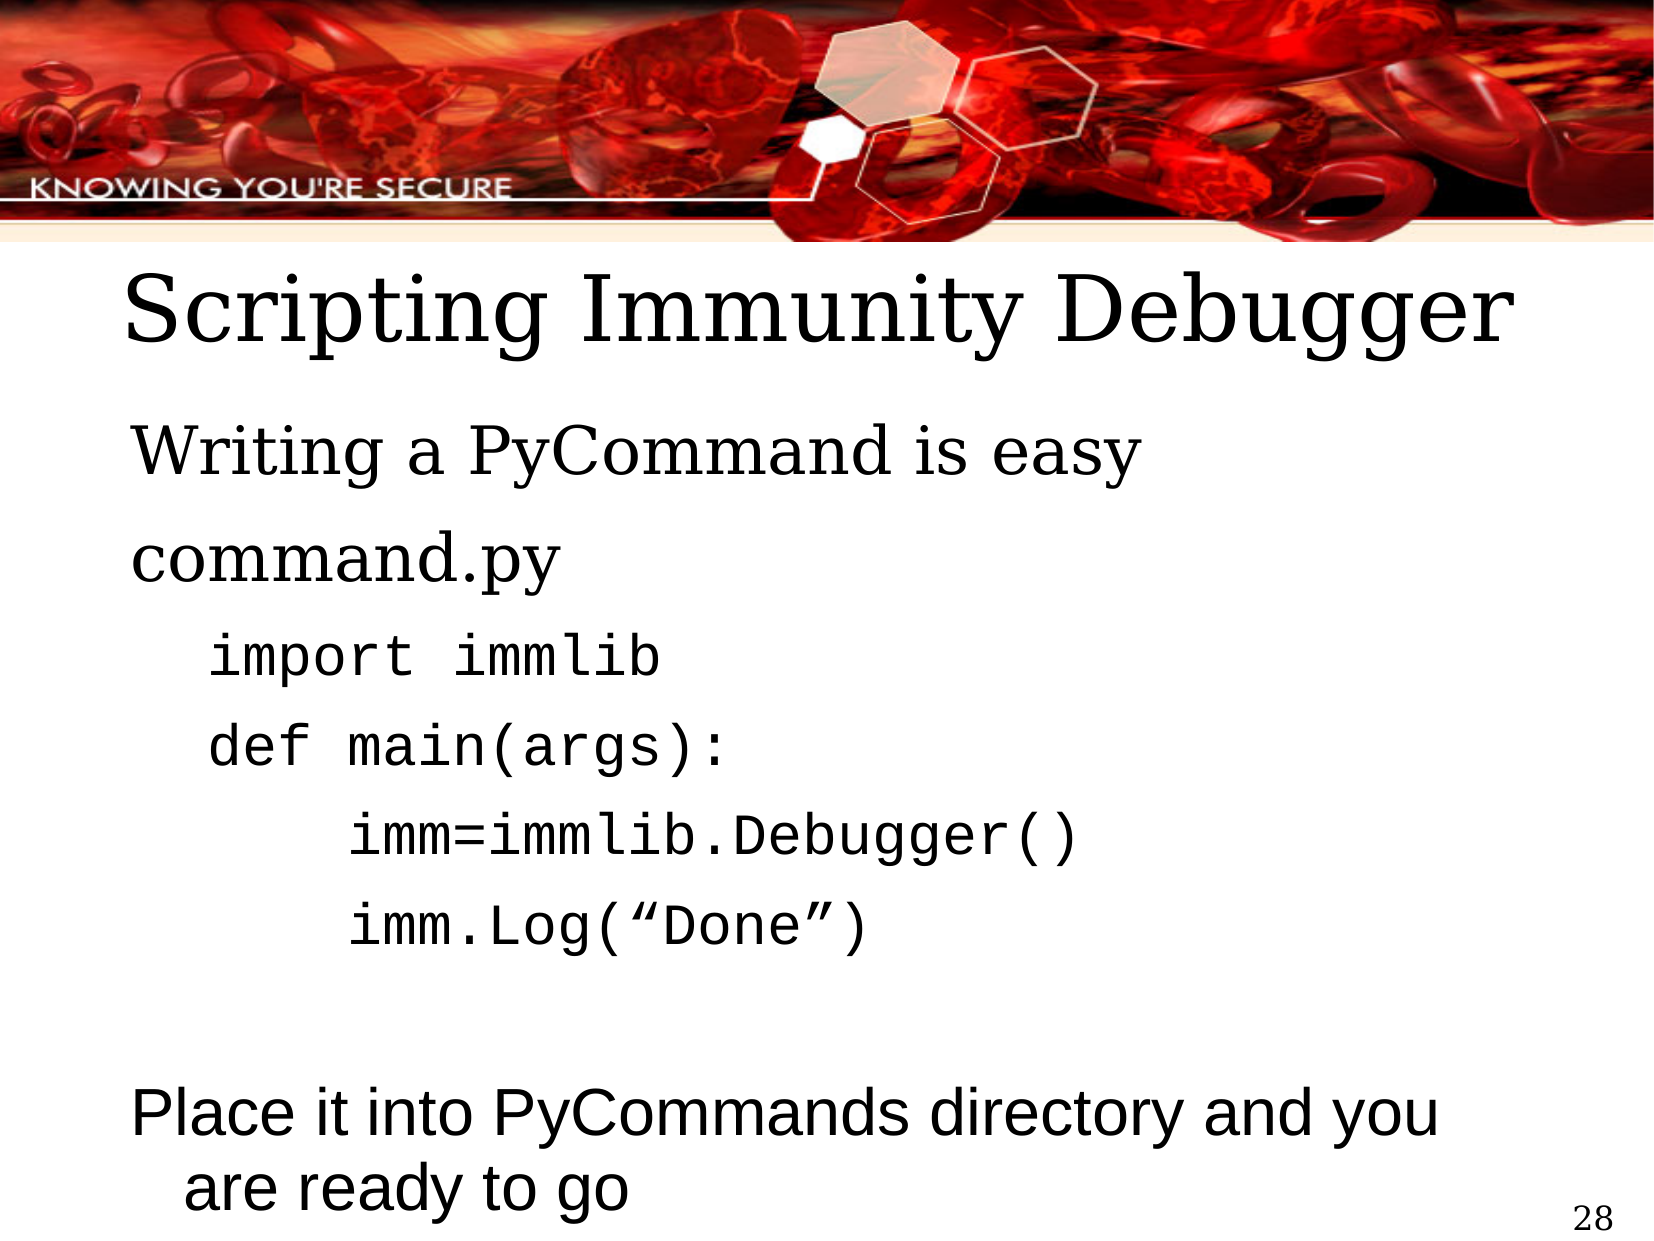

# Scripting Immunity Debugger
Writing a PyCommand is easy
command.py
import immlib
def main(args):
 imm=immlib.Debugger()
 imm.Log(“Done”)
Place it into PyCommands directory and you are ready to go